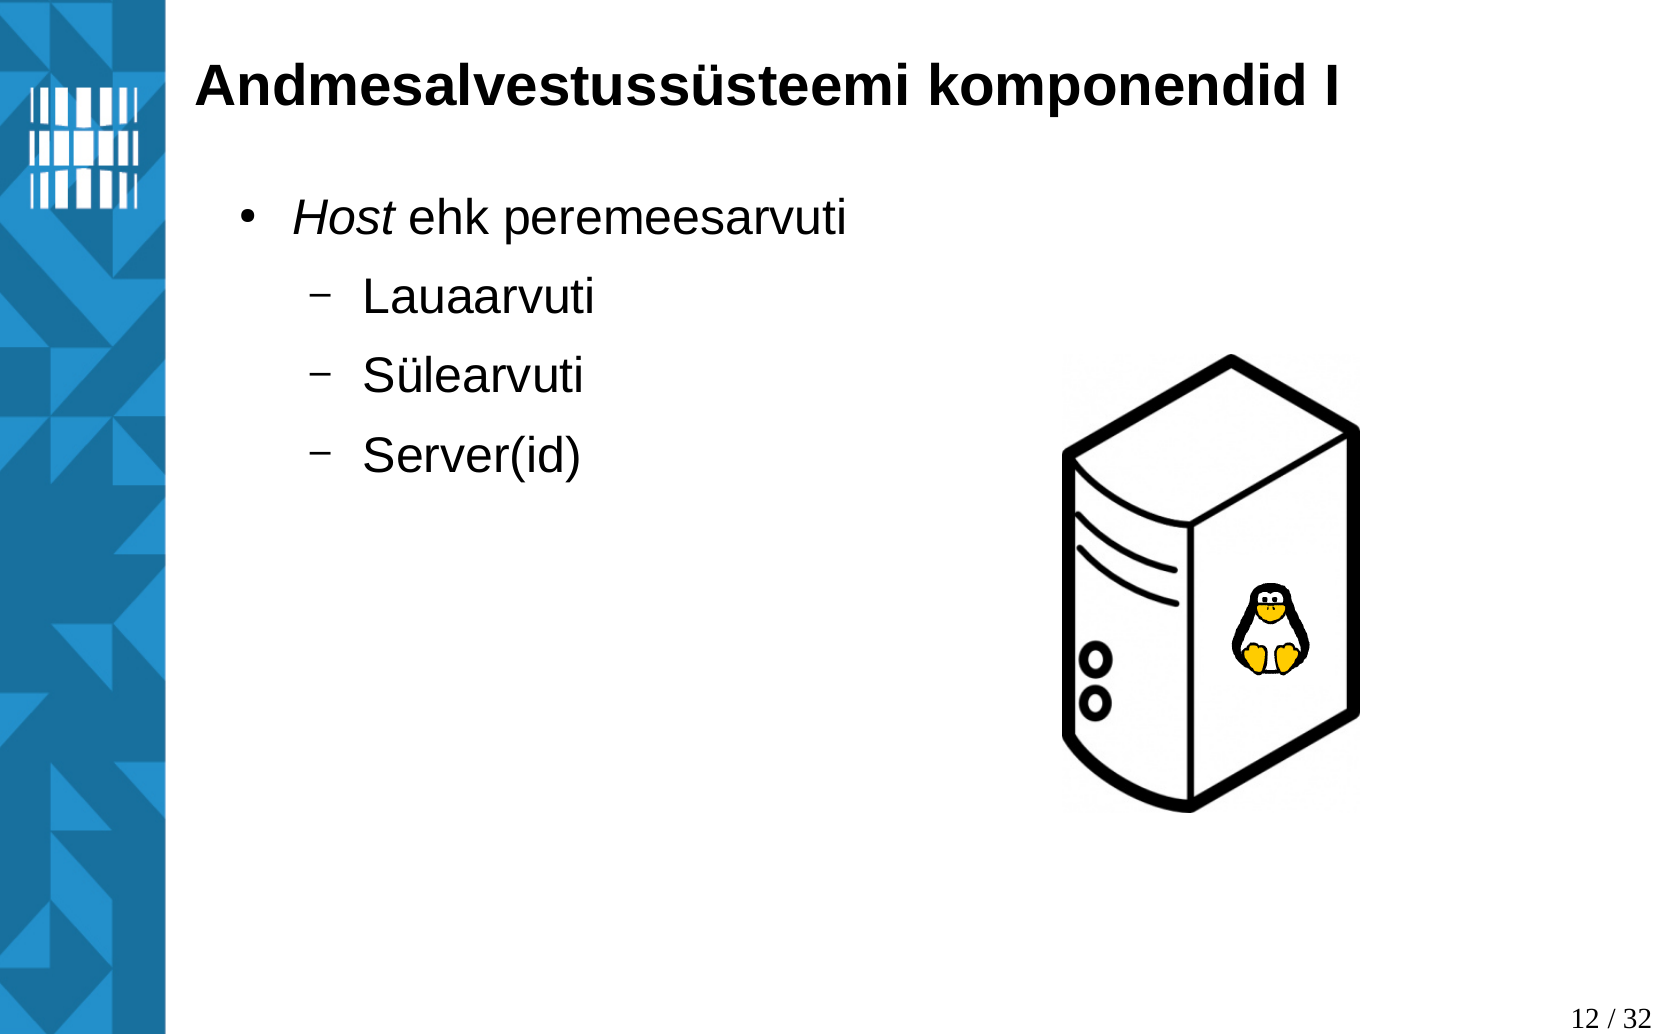

# Andmesalvestussüsteemi komponendid I
Host ehk peremeesarvuti
Lauaarvuti
Sülearvuti
Server(id)